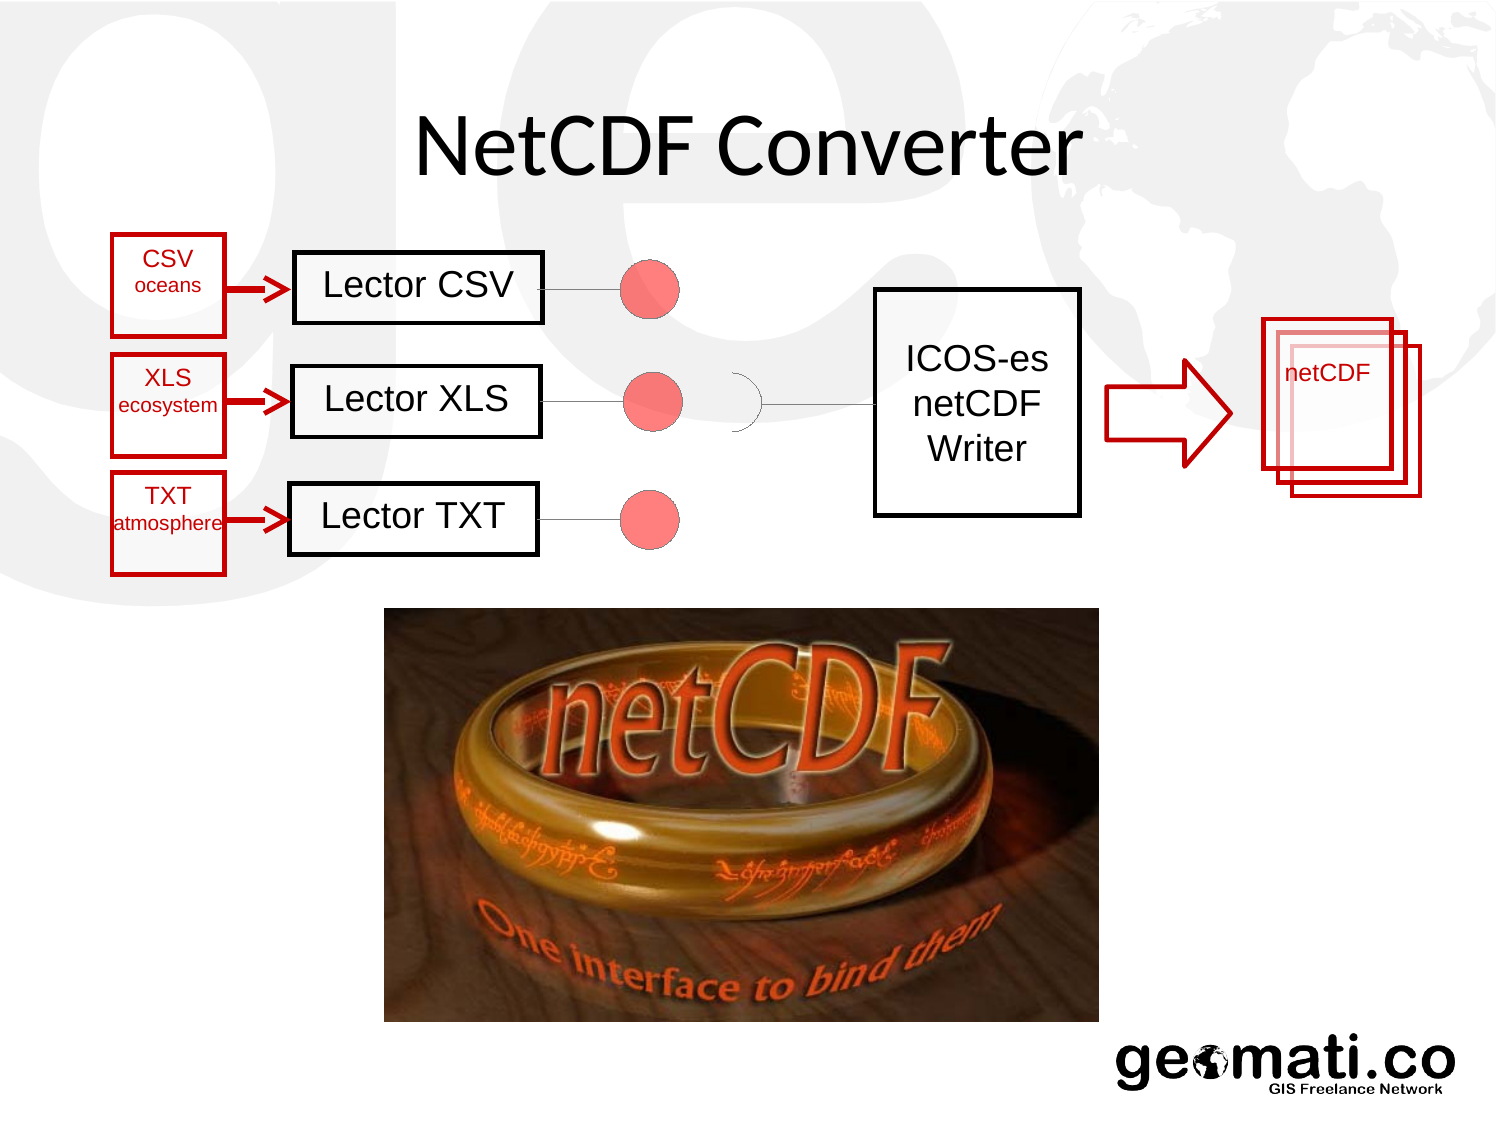

# NetCDF Converter
CSV
oceans
Lector CSV
ICOS-es
netCDF
Writer
netCDF
XLS
ecosystem
Lector XLS
TXT
atmosphere
Lector TXT